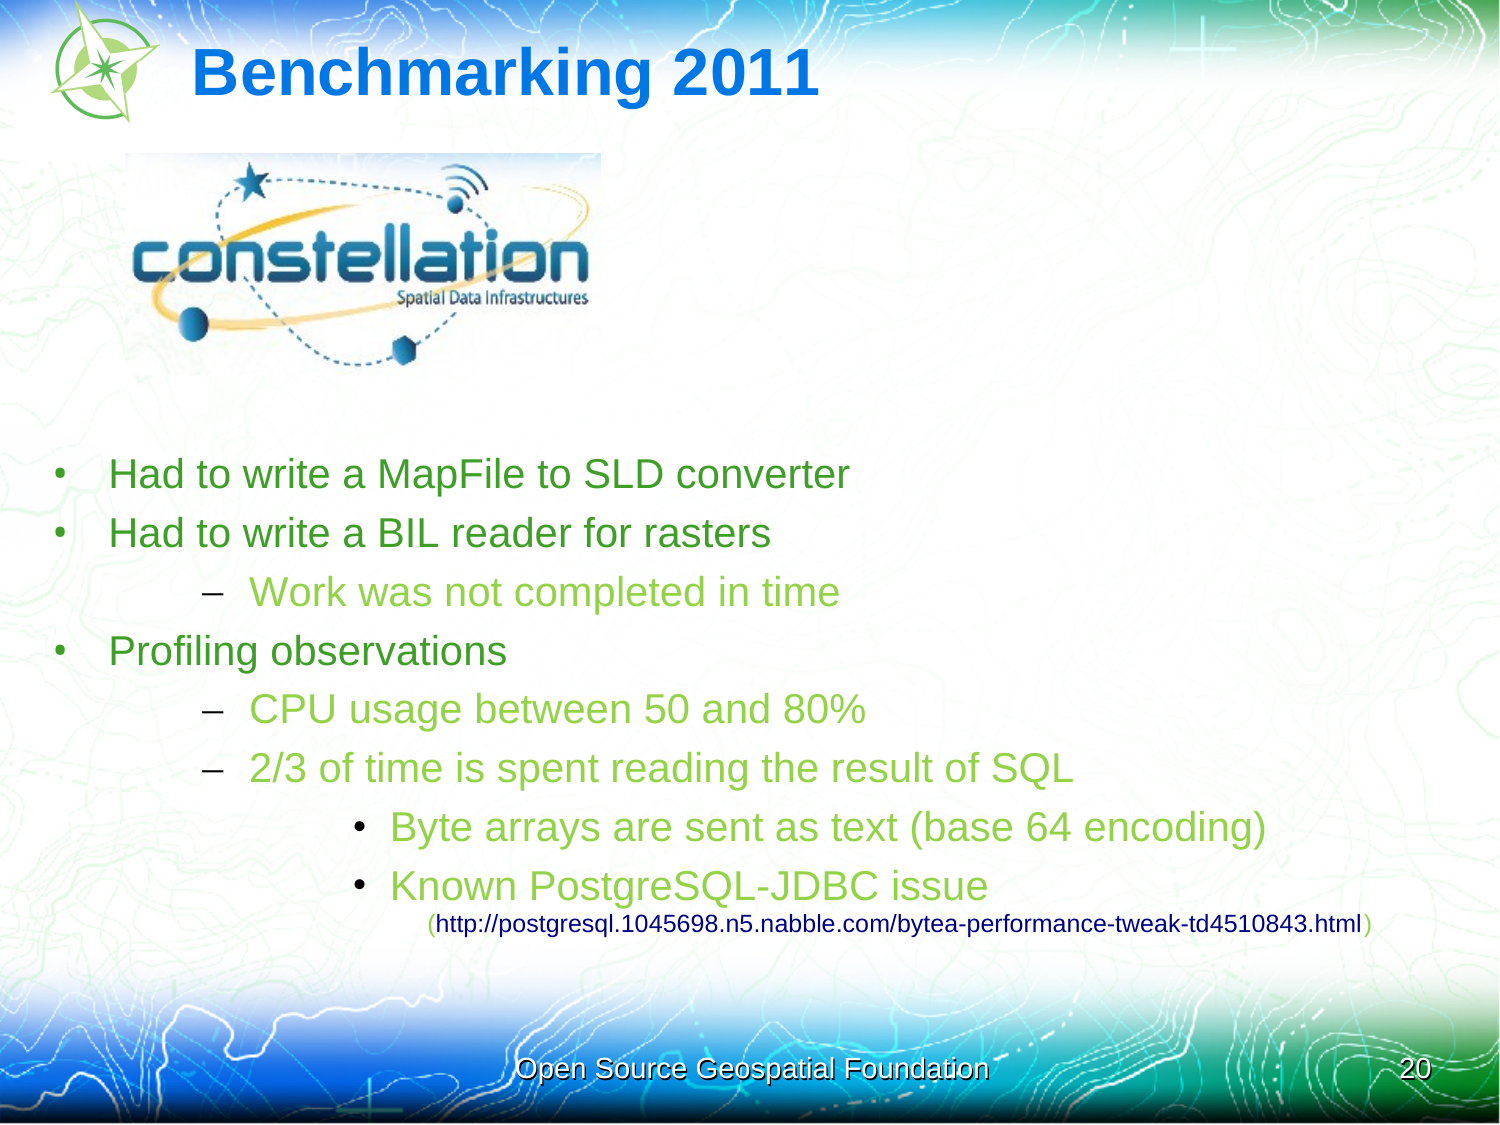

# Benchmarking 2011
Had to write a MapFile to SLD converter
Had to write a BIL reader for rasters
Work was not completed in time
Profiling observations
CPU usage between 50 and 80%
2/3 of time is spent reading the result of SQL
Byte arrays are sent as text (base 64 encoding)
Known PostgreSQL-JDBC issue
(http://postgresql.1045698.n5.nabble.com/bytea-performance-tweak-td4510843.html)
Open Source Geospatial Foundation